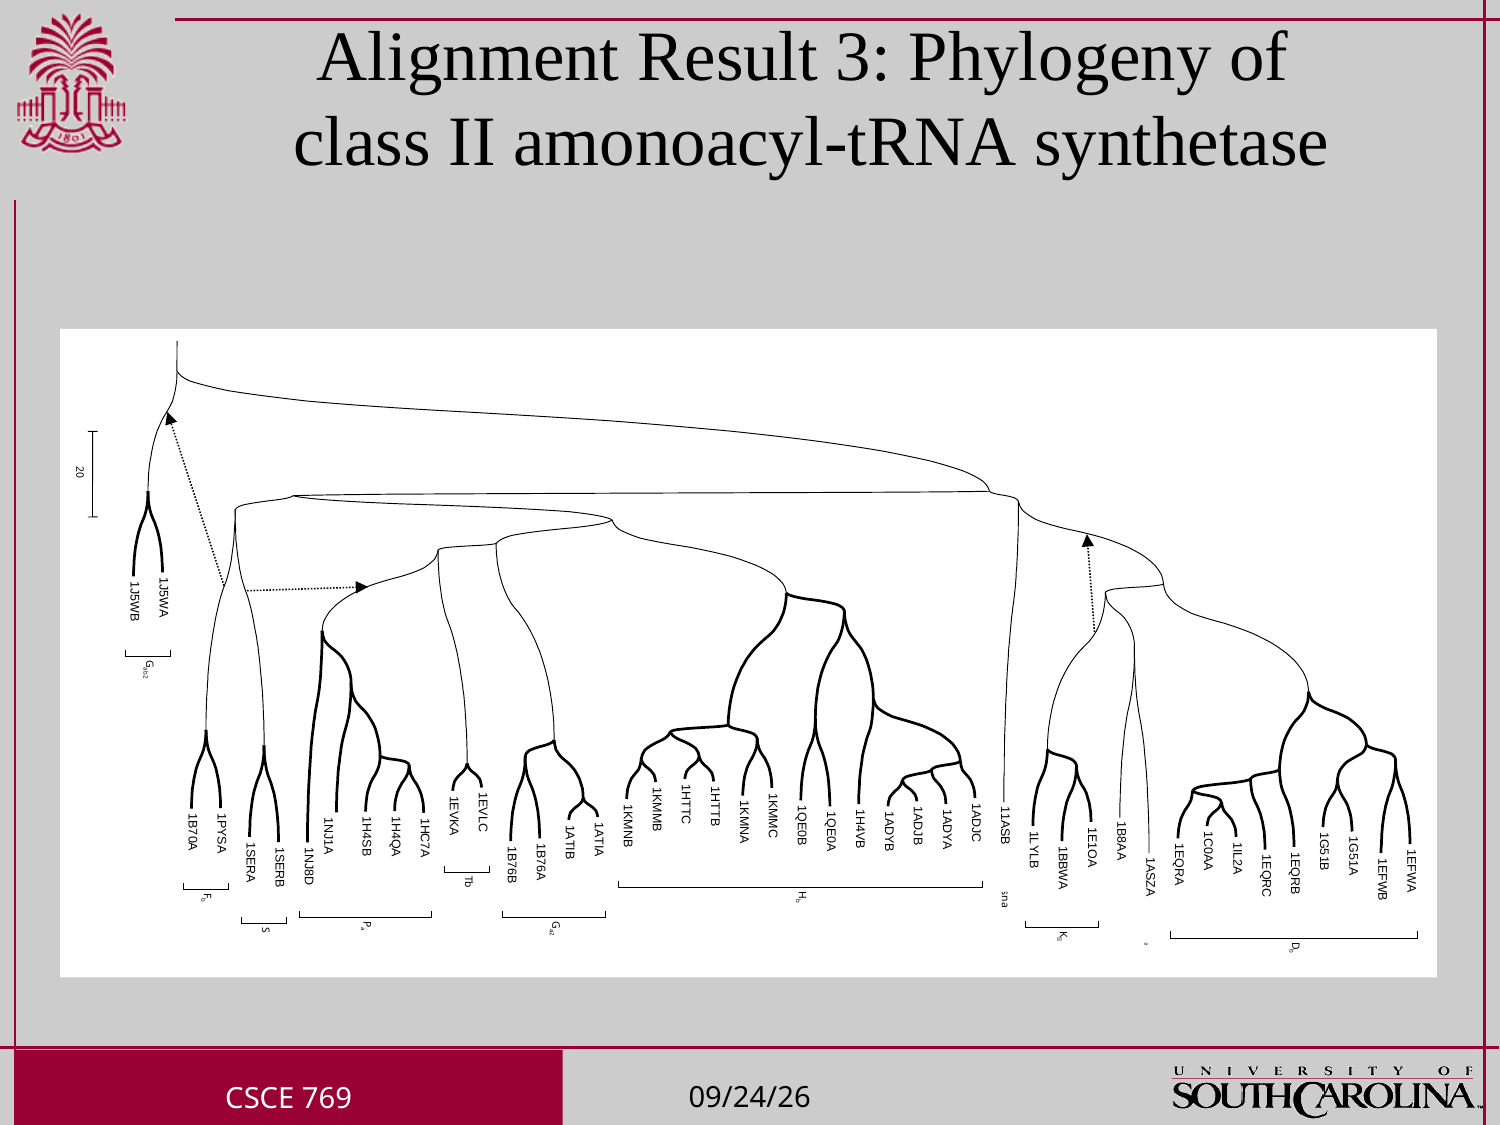

# Alignment Result 3: Phylogeny of class II amonoacyl-tRNA synthetase
20
 1J5WA
 1J5WB
Gab2
 1HTTC
 1HTTB
 1KMMB
 1KMMC
 1EVLC
 1QE0B
 1KMNA
 1QE0A
 11ASB
 1ADJC
 1EVKA
 1KMNB
 1ADYA
 1ADJB
 1H4VB
 1NJ1A
 1ATIA
 1B70A
 1ADYB
 1PYSA
 1ATIB
 1H4QA
 1LYLB
 1H4SB
 1HC7A
 1C0AA
 1E1OA
 1IL2A
 1G51B
 1G51A
 1B8AA
 1B76A
Tb
 1EFWA
 1B76B
 1SERA
 1BBWA
 1SERB
 1EQRB
 1EQRC
 1EFWB
 1ASZA
 1EQRA
 1NJ8D
Fb
Hb
Asna
Da
S
Pa
Ga2
De
KII
Db